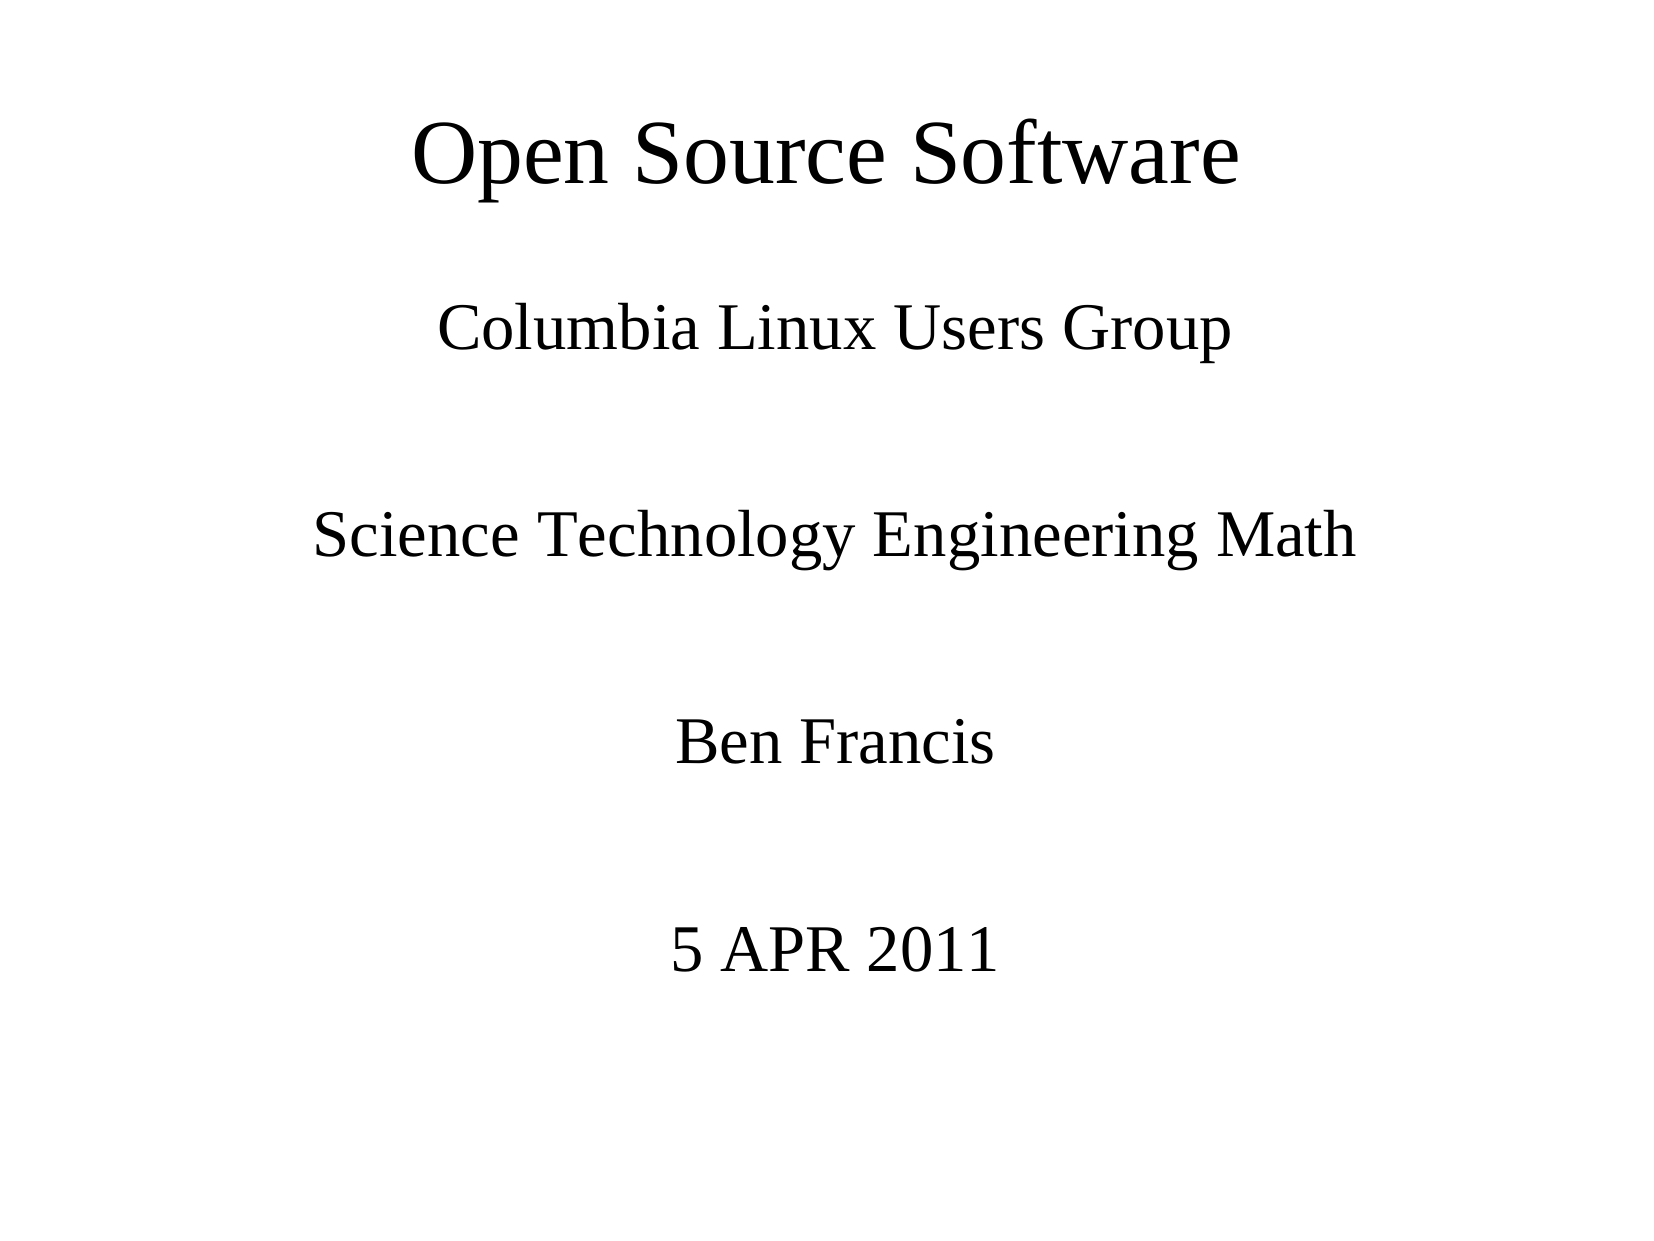

# Open Source Software
Columbia Linux Users Group
Science Technology Engineering Math
Ben Francis
5 APR 2011